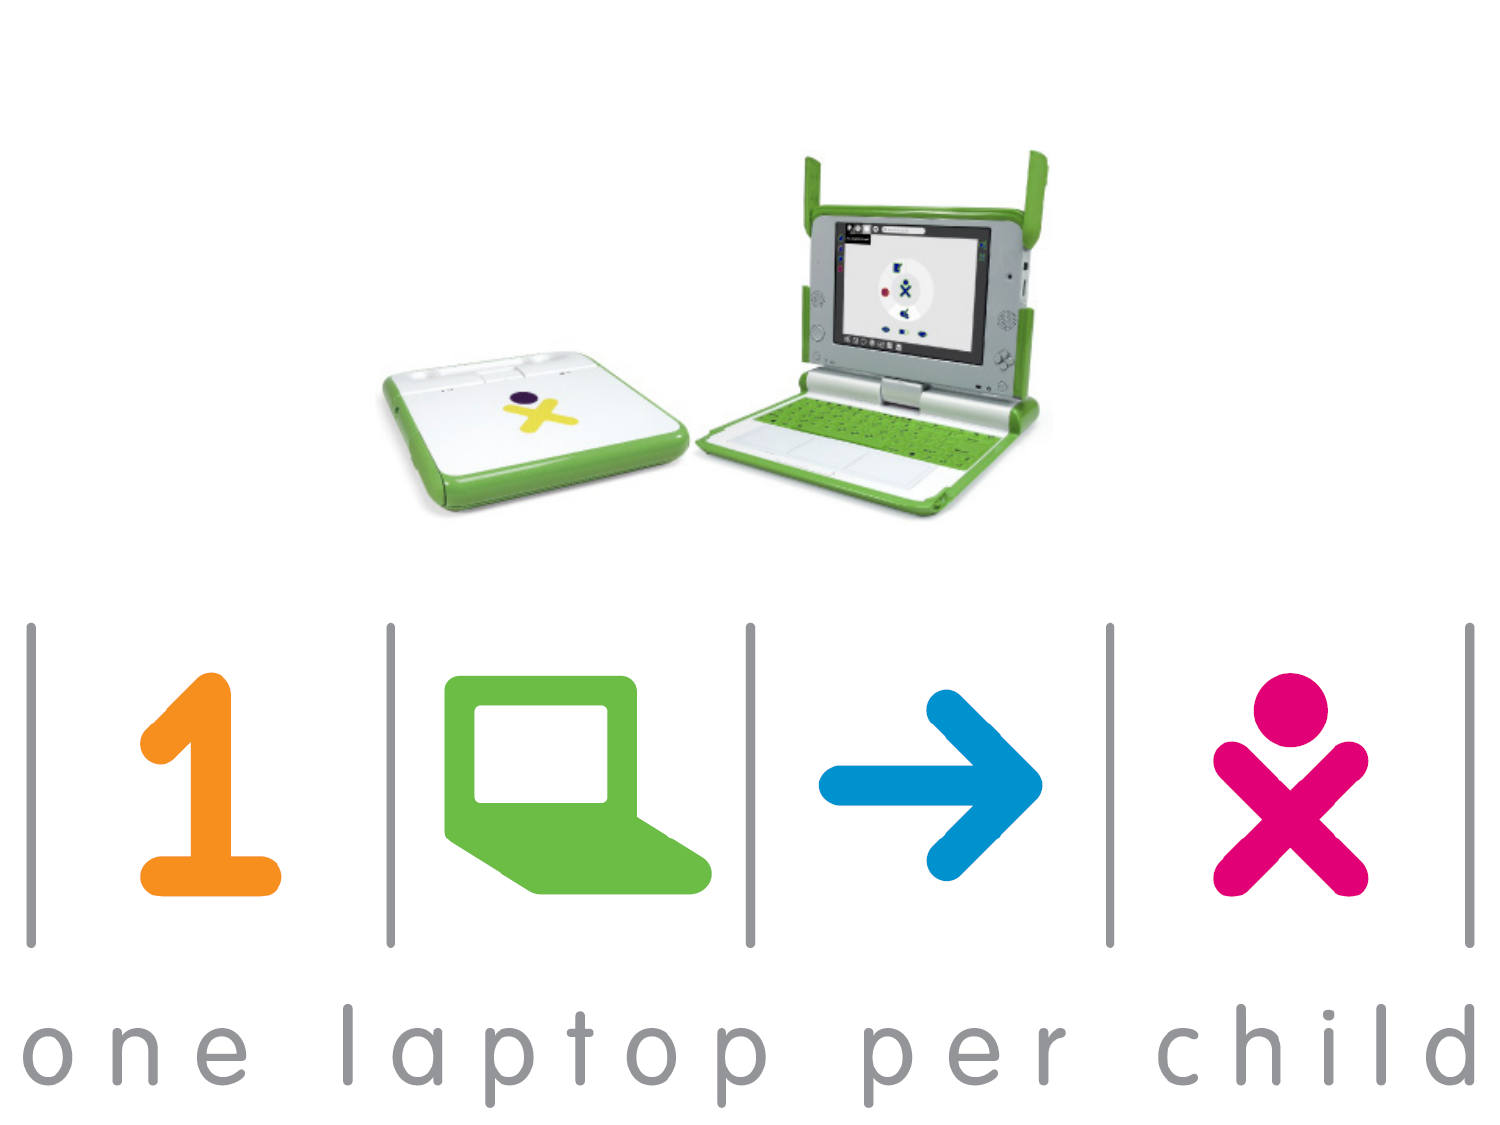

One more thing…
Don’t let
the bozos
get you down